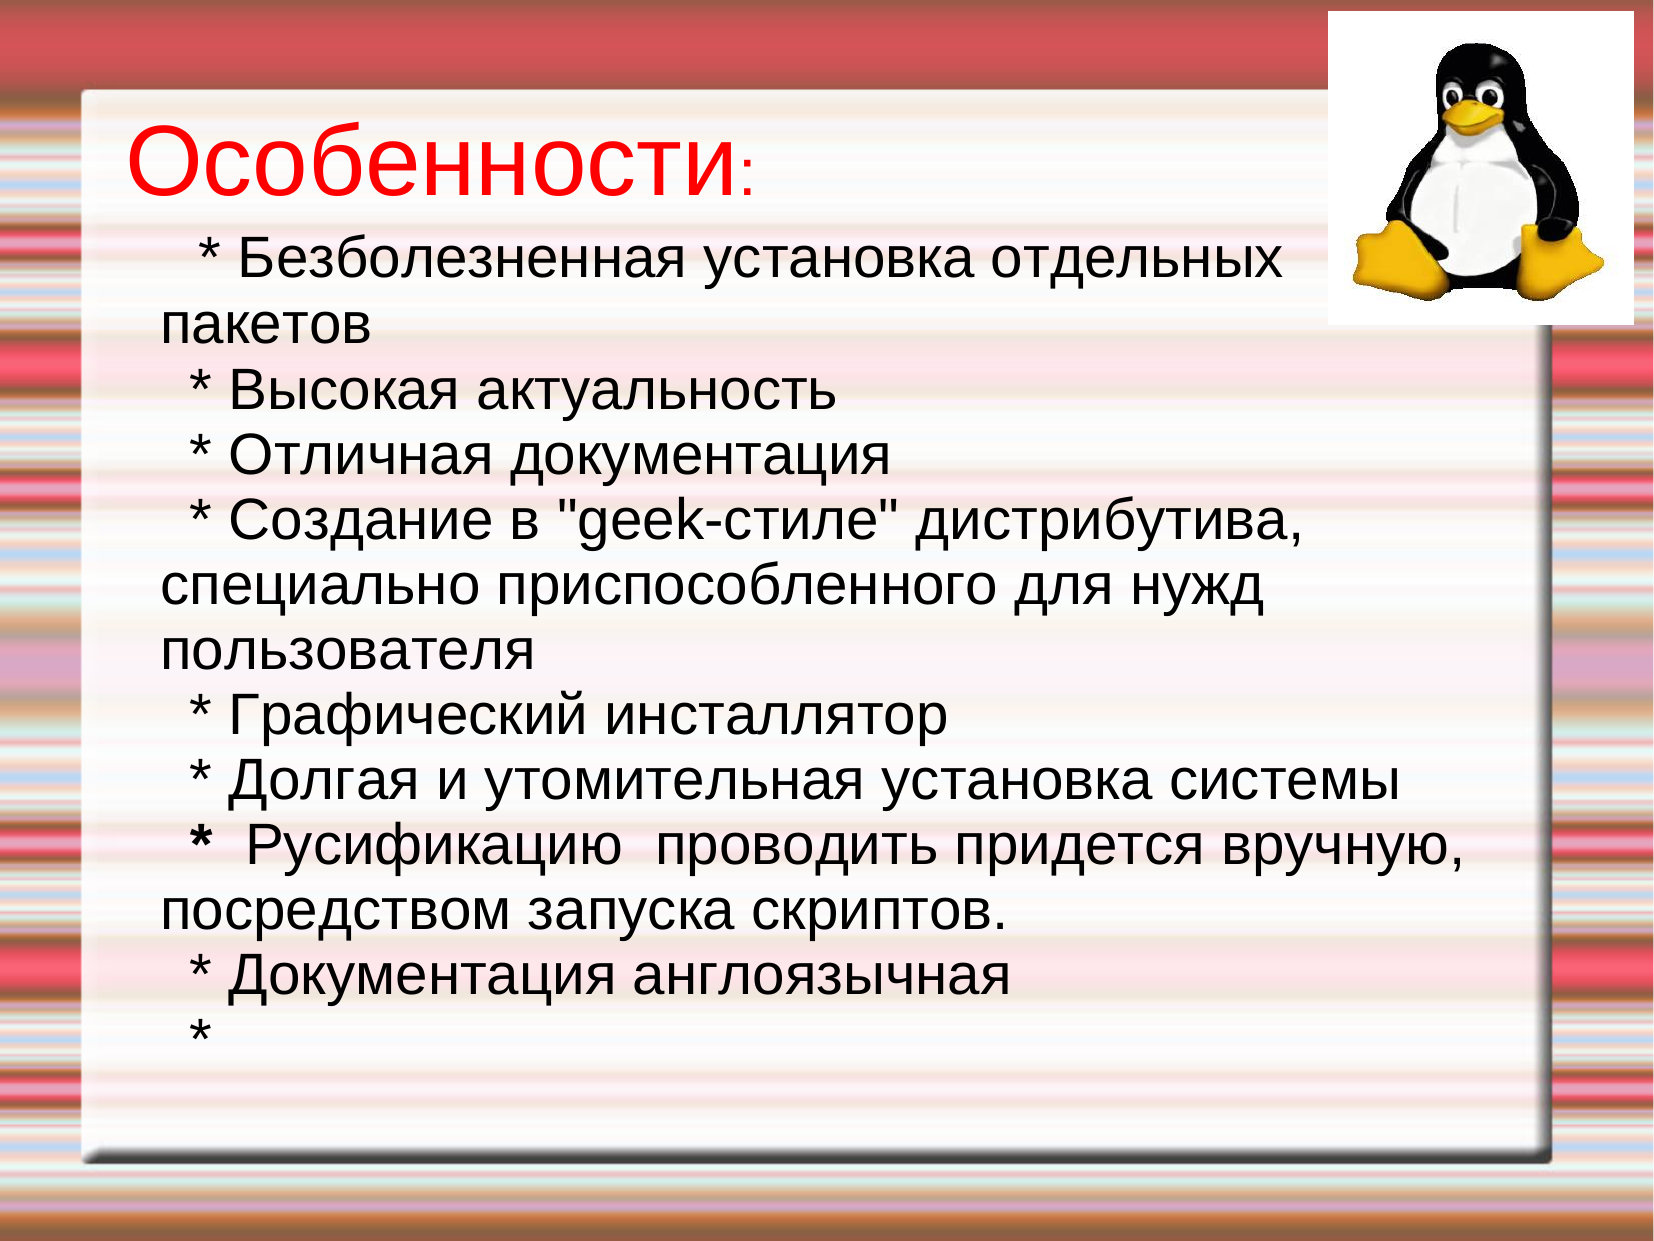

# Особенности:
 * Безболезненная установка отдельных пакетов
 * Высокая актуальность
 * Отличная документация
 * Cоздание в "geek-стиле" дистрибутива, специально приспособленного для нужд пользователя
 * Графический инсталлятор
 * Долгая и утомительная установка системы
 * Русификацию проводить придется вручную, посредством запуска скриптов.
 * Документация англоязычная
 *